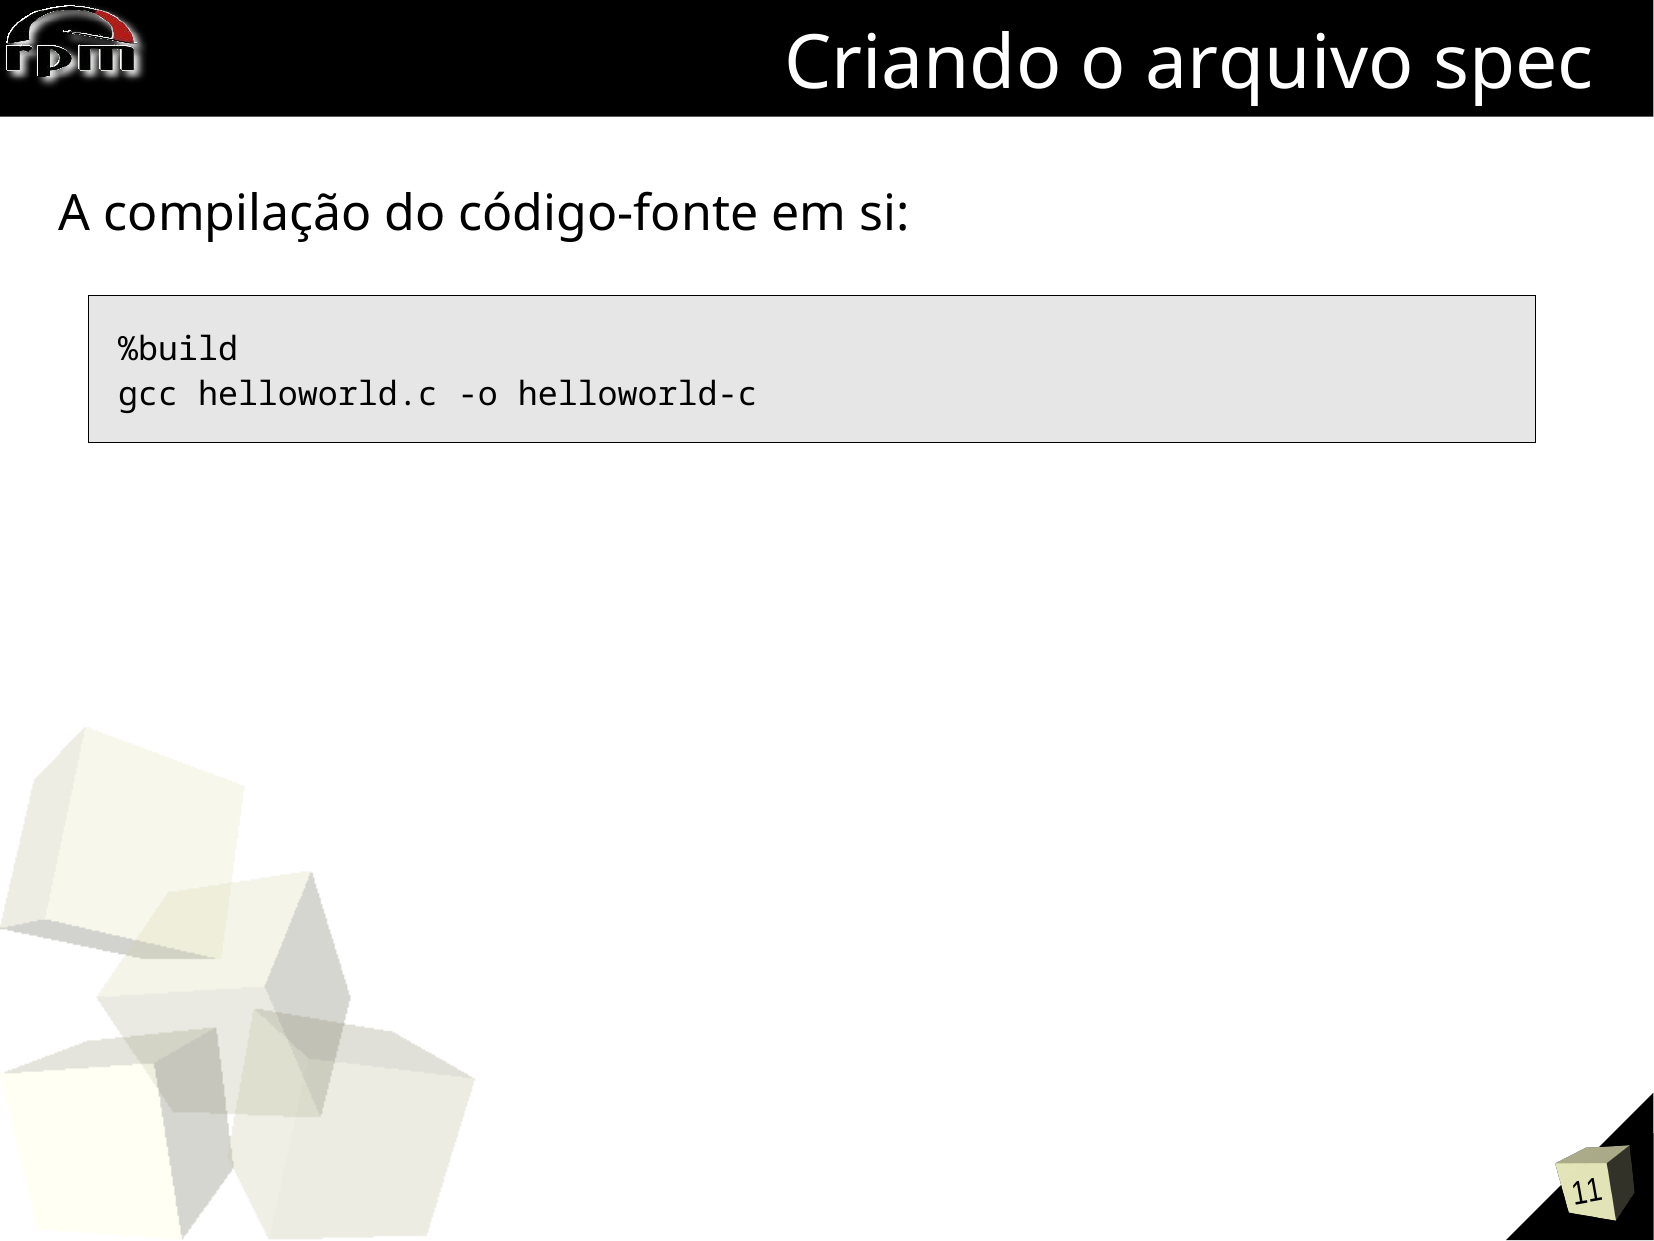

# Criando o arquivo spec
A compilação do código-fonte em si:
%build
gcc helloworld.c -o helloworld-c